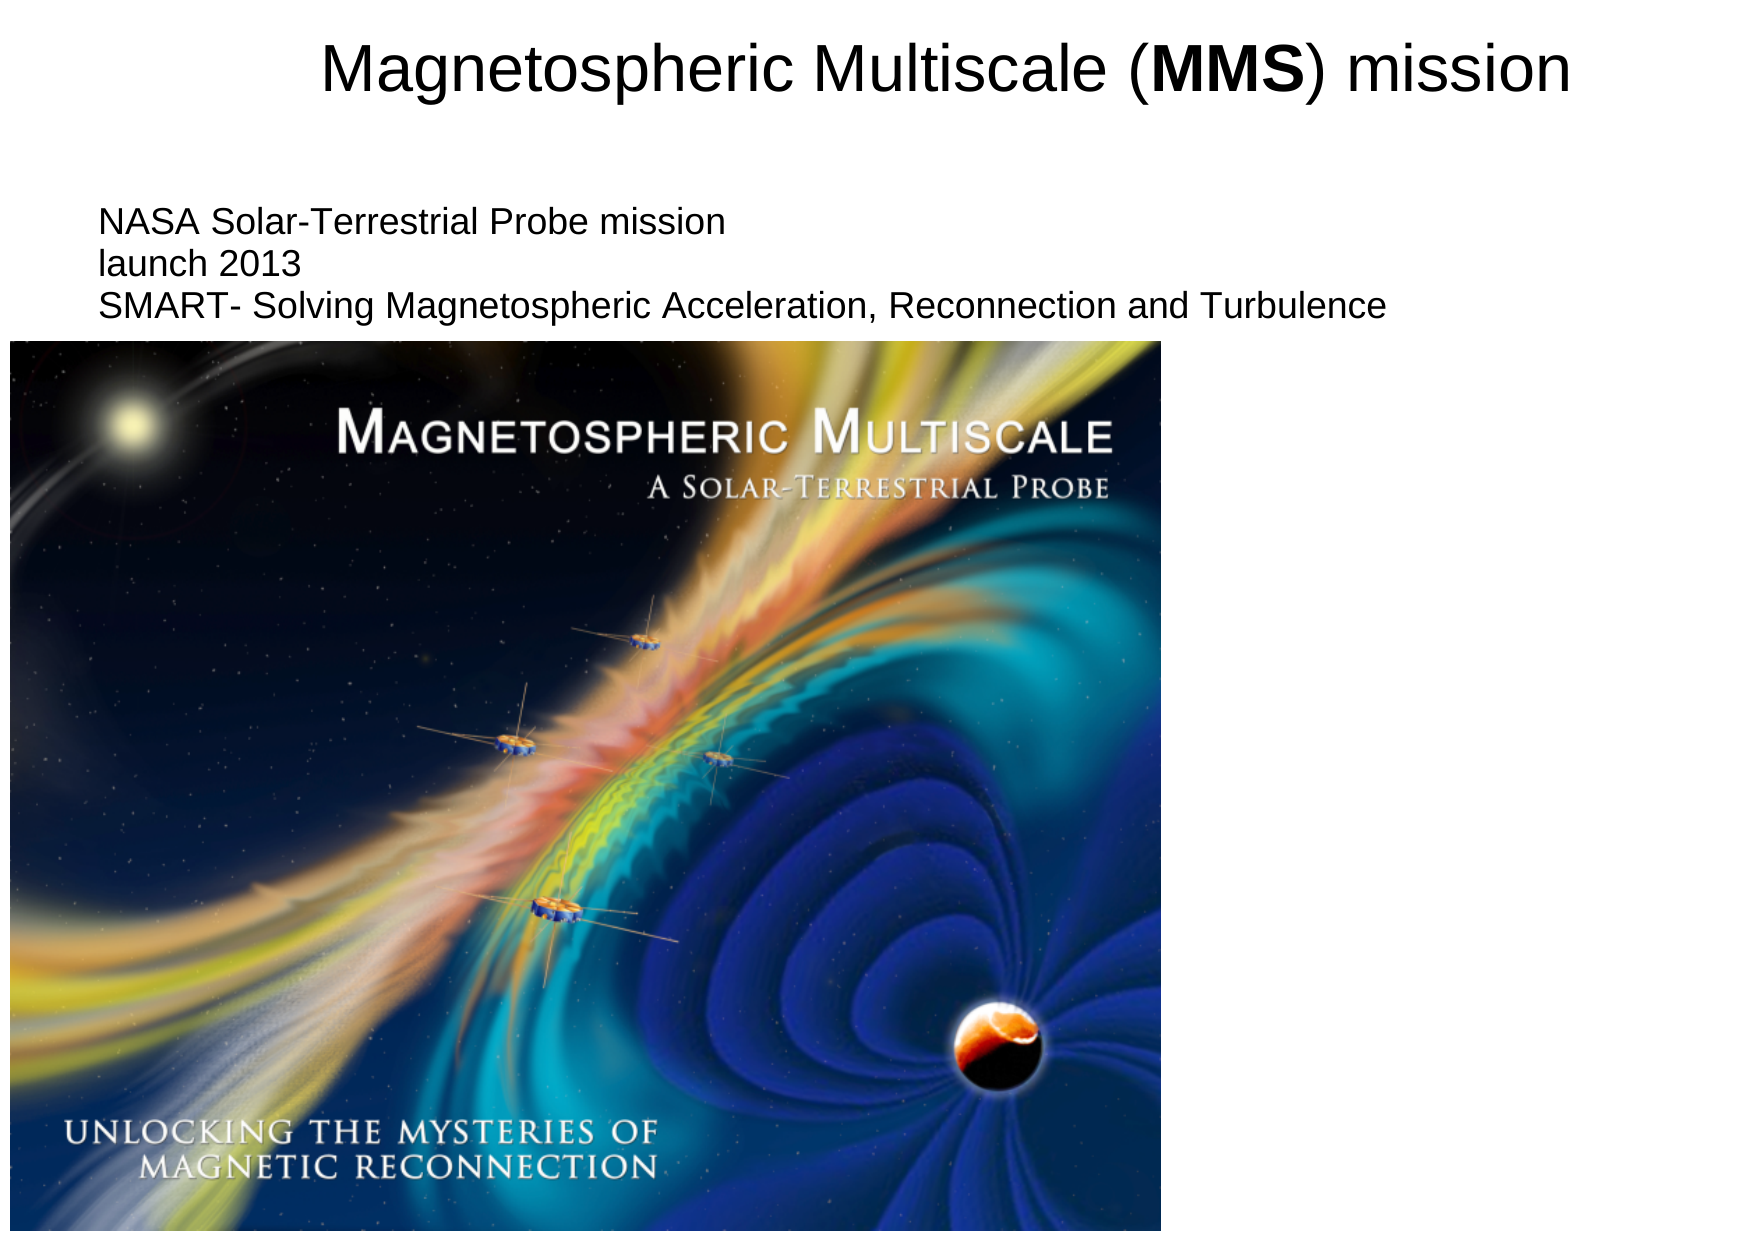

# Magnetospheric Multiscale (MMS) mission
NASA Solar-Terrestrial Probe mission
launch 2013
SMART- Solving Magnetospheric Acceleration, Reconnection and Turbulence